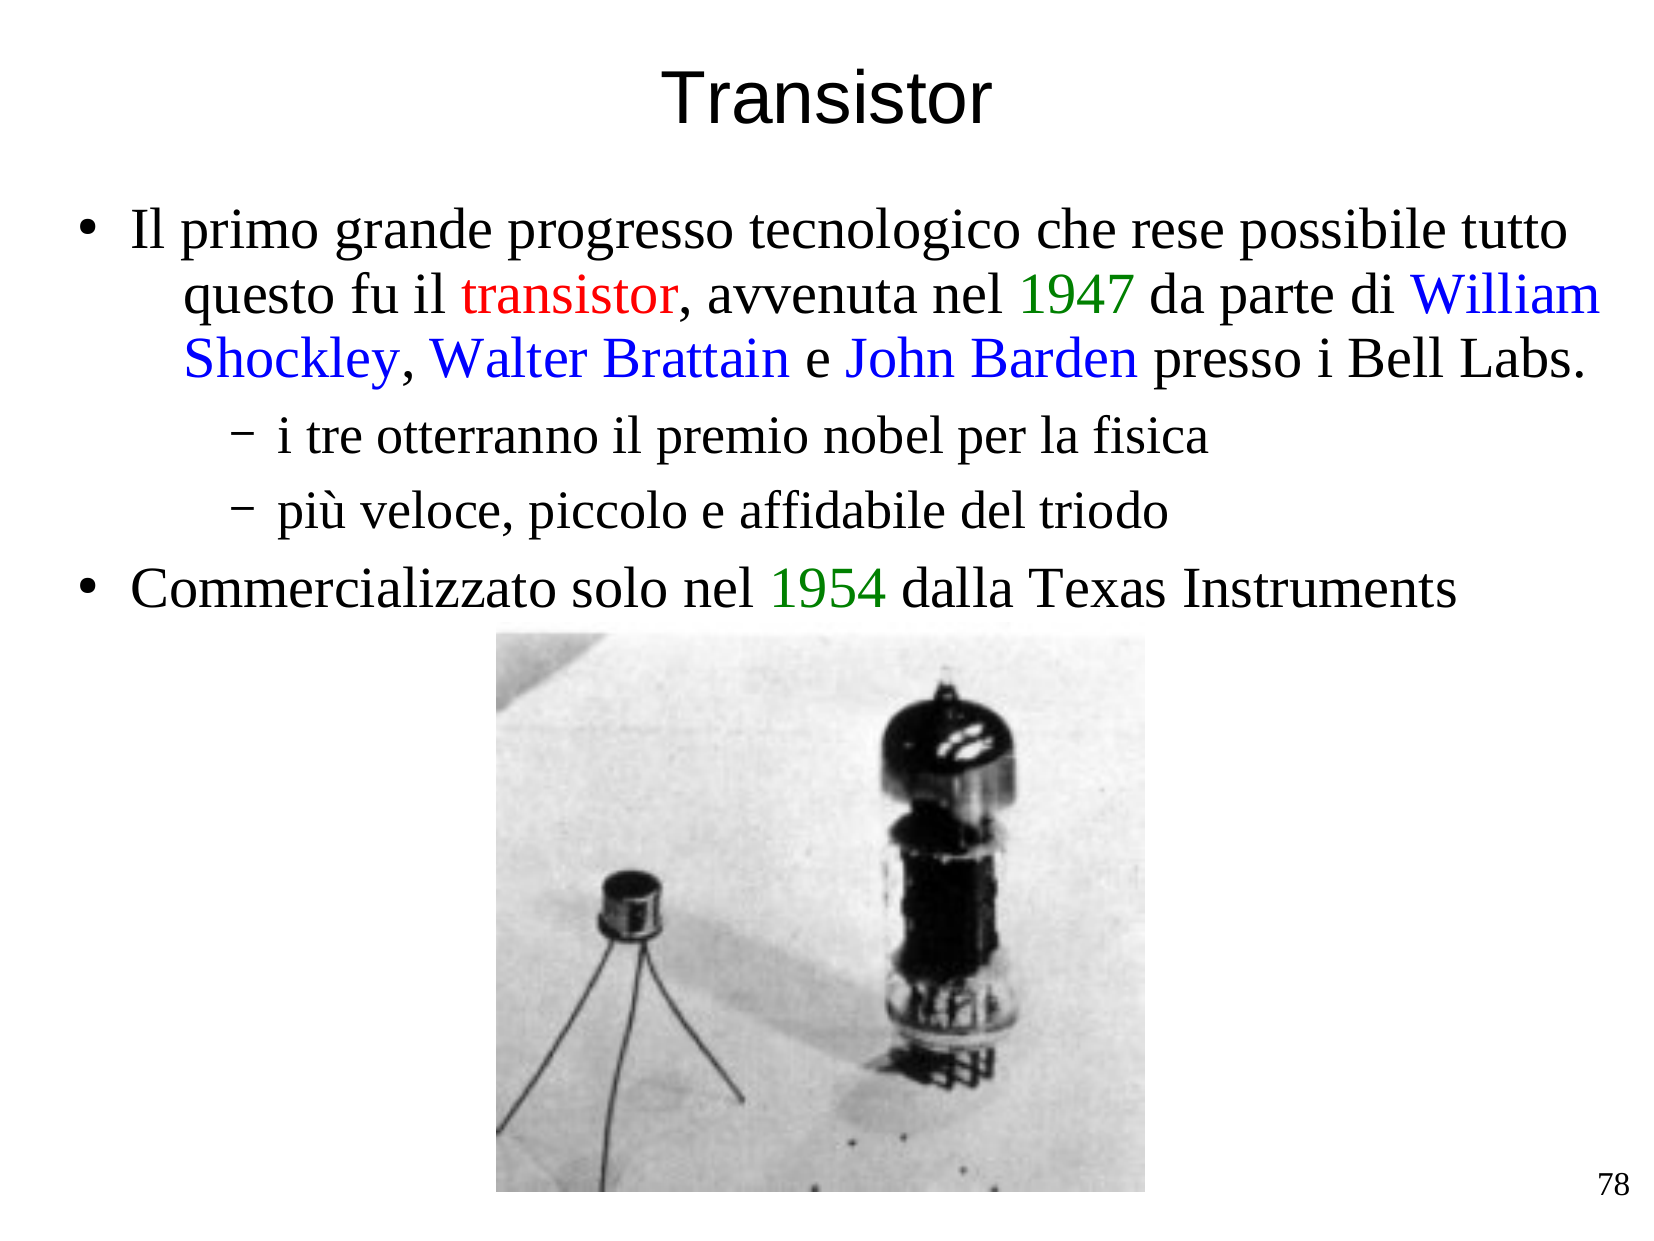

# Transistor
Il primo grande progresso tecnologico che rese possibile tutto questo fu il transistor, avvenuta nel 1947 da parte di William Shockley, Walter Brattain e John Barden presso i Bell Labs.
i tre otterranno il premio nobel per la fisica
più veloce, piccolo e affidabile del triodo
Commercializzato solo nel 1954 dalla Texas Instruments